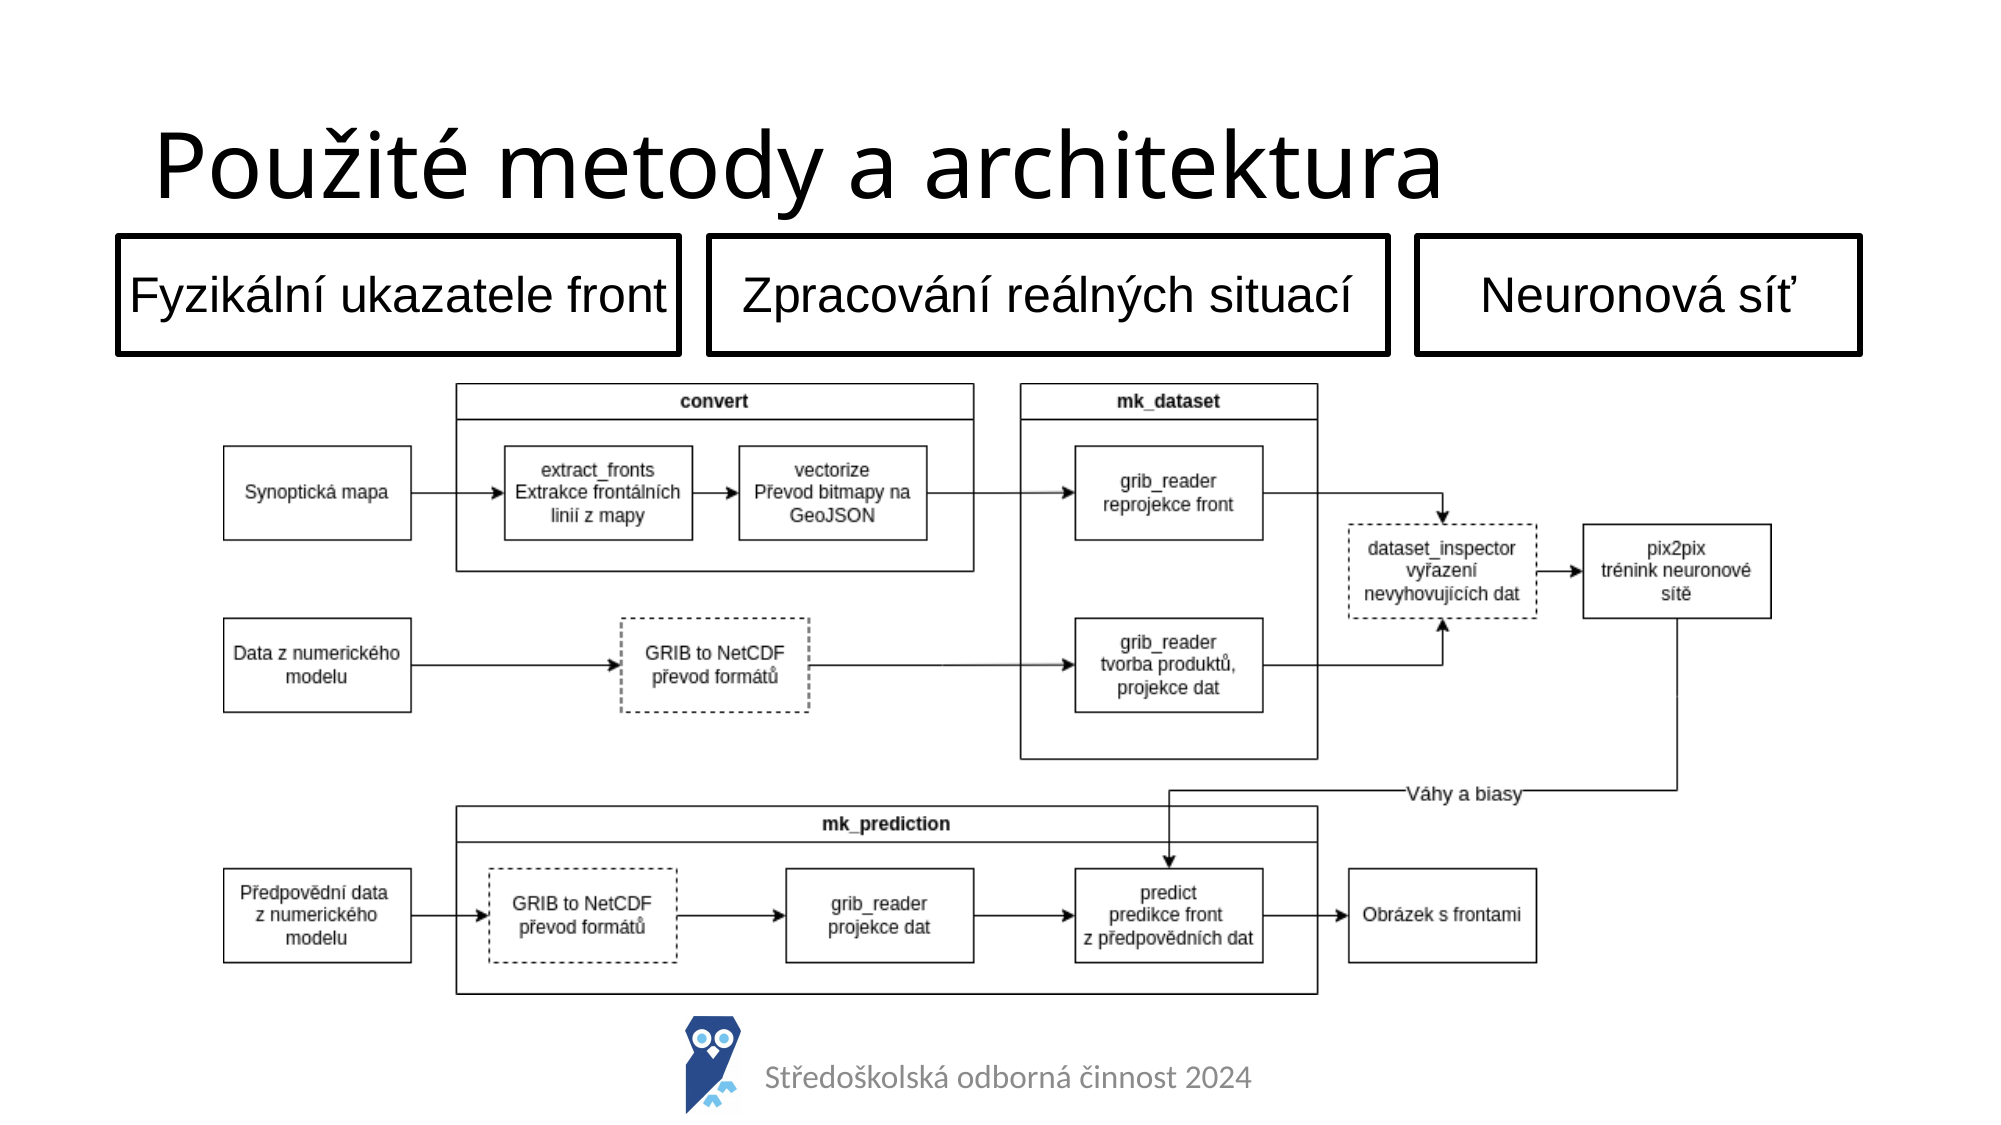

# Použité metody a architektura
Fyzikální ukazatele front
Zpracování reálných situací
Neuronová síť
Středoškolská odborná činnost 2024